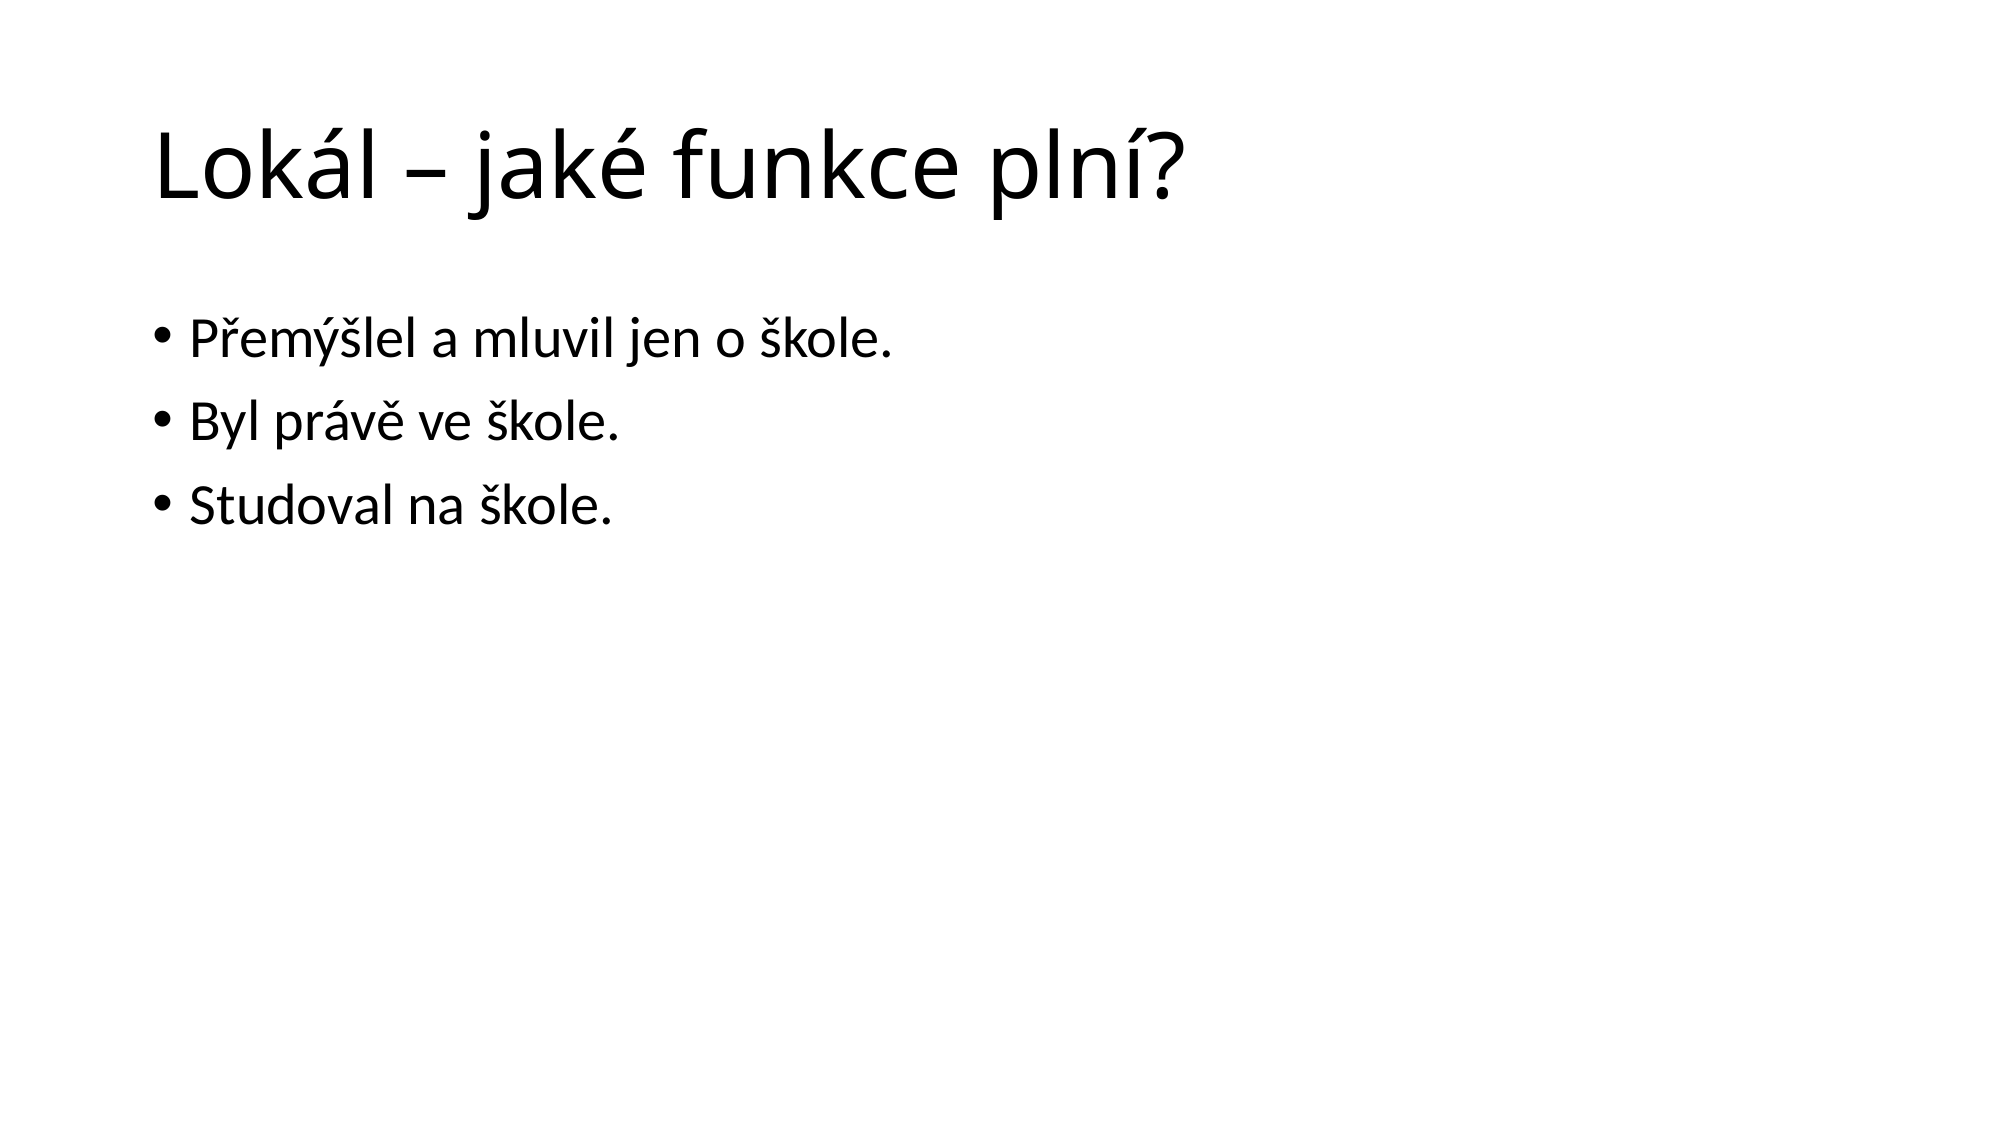

# Lokál – jaké funkce plní?
Přemýšlel a mluvil jen o škole.
Byl právě ve škole.
Studoval na škole.